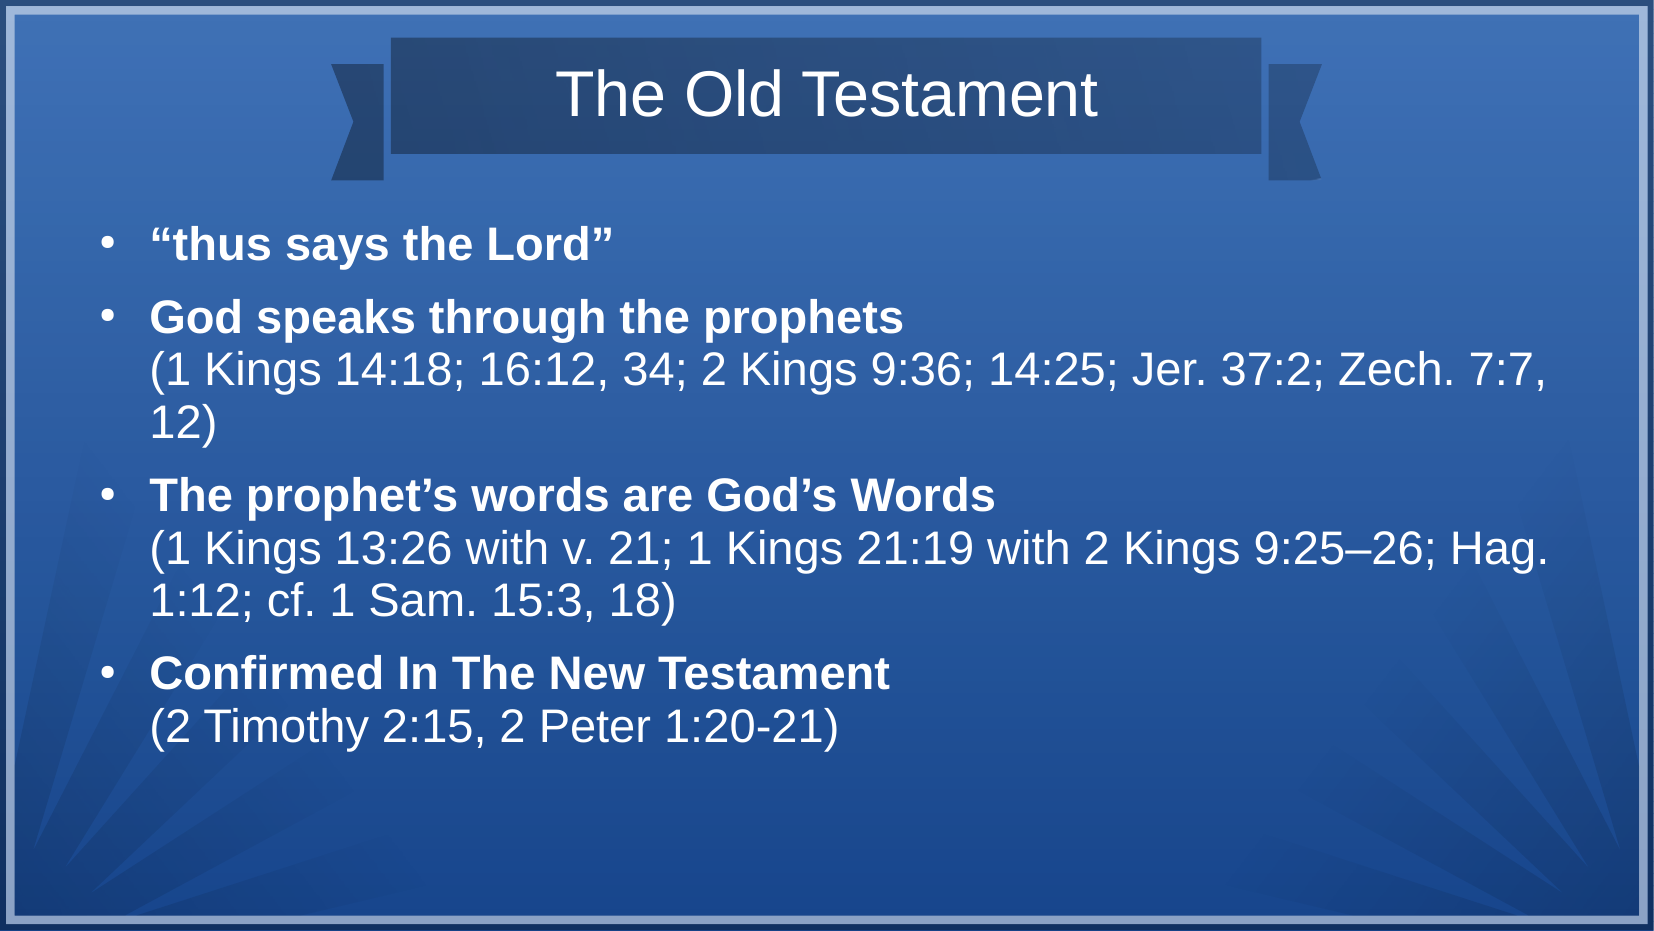

# The Old Testament
“thus says the Lord”
God speaks through the prophets
(1 Kings 14:18; 16:12, 34; 2 Kings 9:36; 14:25; Jer. 37:2; Zech. 7:7, 12)
The prophet’s words are God’s Words
(1 Kings 13:26 with v. 21; 1 Kings 21:19 with 2 Kings 9:25–26; Hag. 1:12; cf. 1 Sam. 15:3, 18)
Confirmed In The New Testament
(2 Timothy 2:15, 2 Peter 1:20-21)